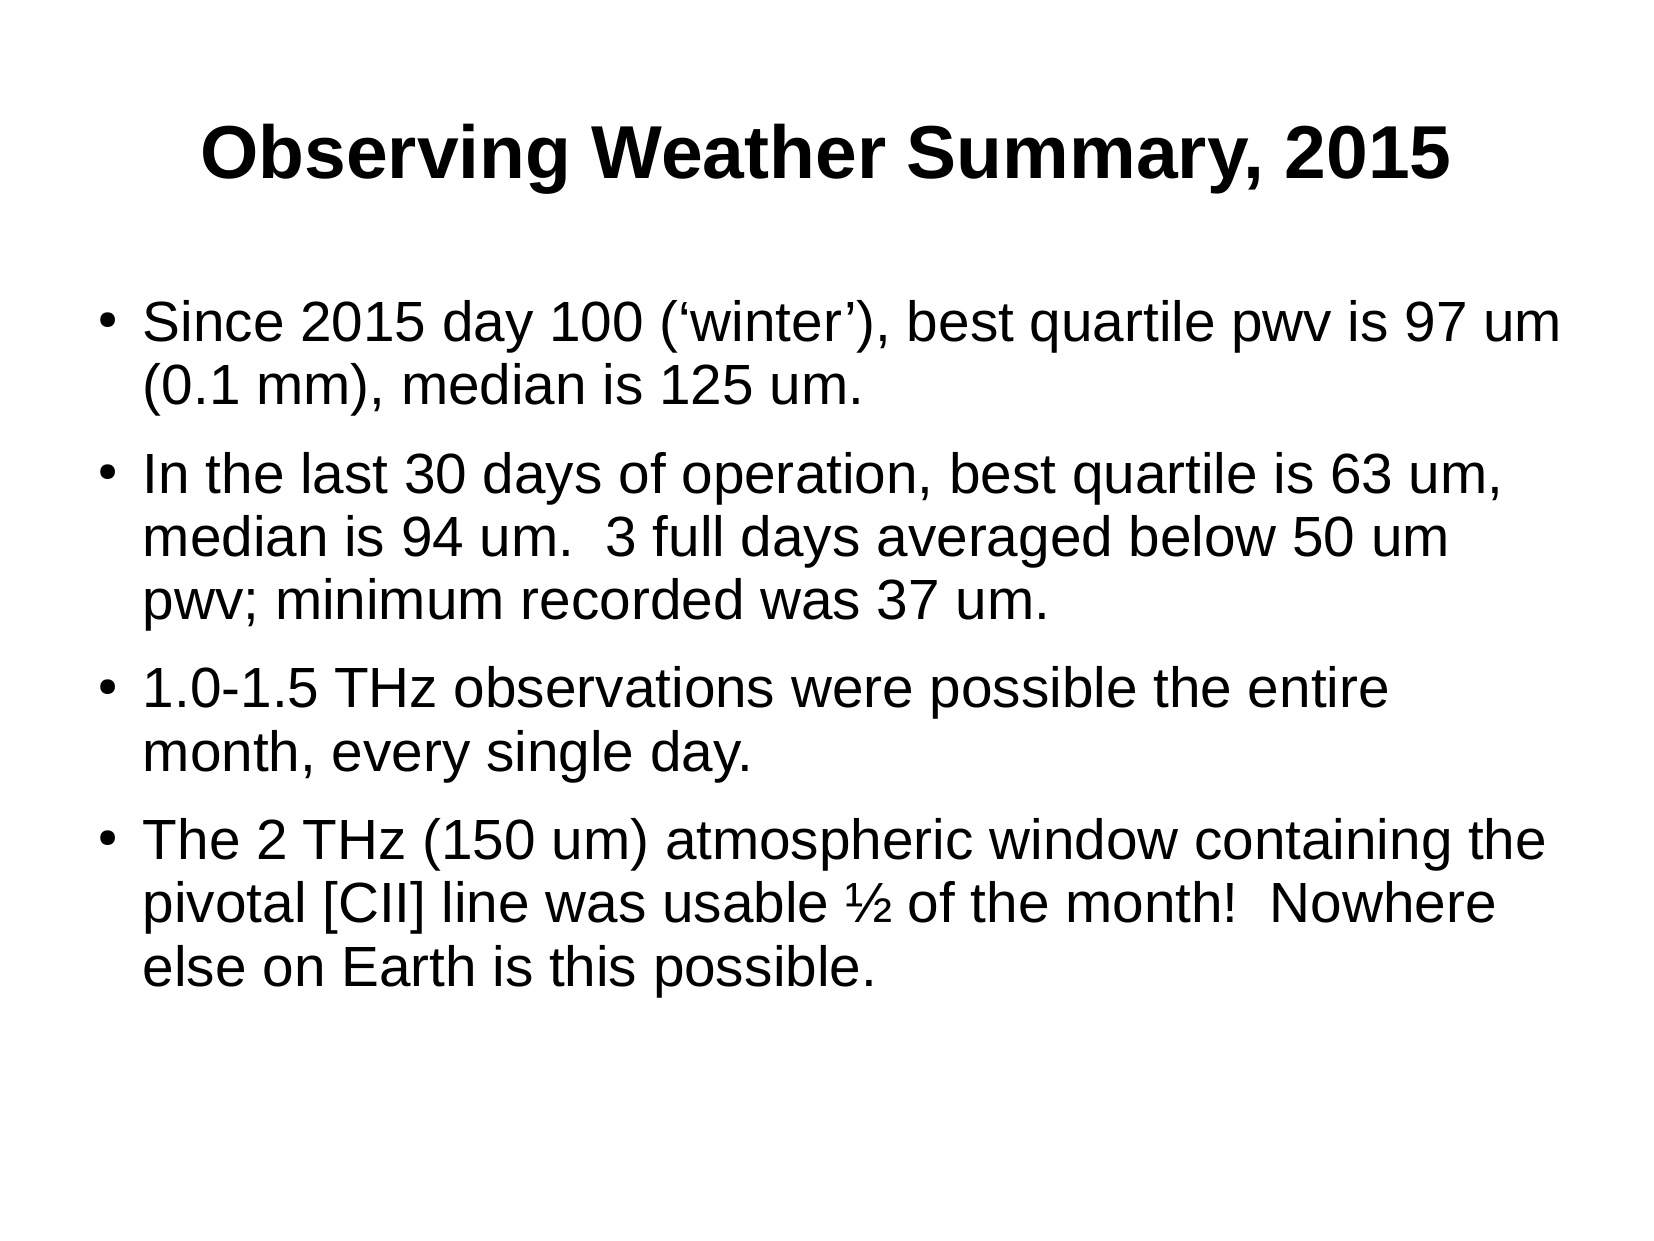

# Observing Weather Summary, 2015
Since 2015 day 100 (‘winter’), best quartile pwv is 97 um (0.1 mm), median is 125 um.
In the last 30 days of operation, best quartile is 63 um, median is 94 um. 3 full days averaged below 50 um pwv; minimum recorded was 37 um.
1.0-1.5 THz observations were possible the entire month, every single day.
The 2 THz (150 um) atmospheric window containing the pivotal [CII] line was usable ½ of the month! Nowhere else on Earth is this possible.